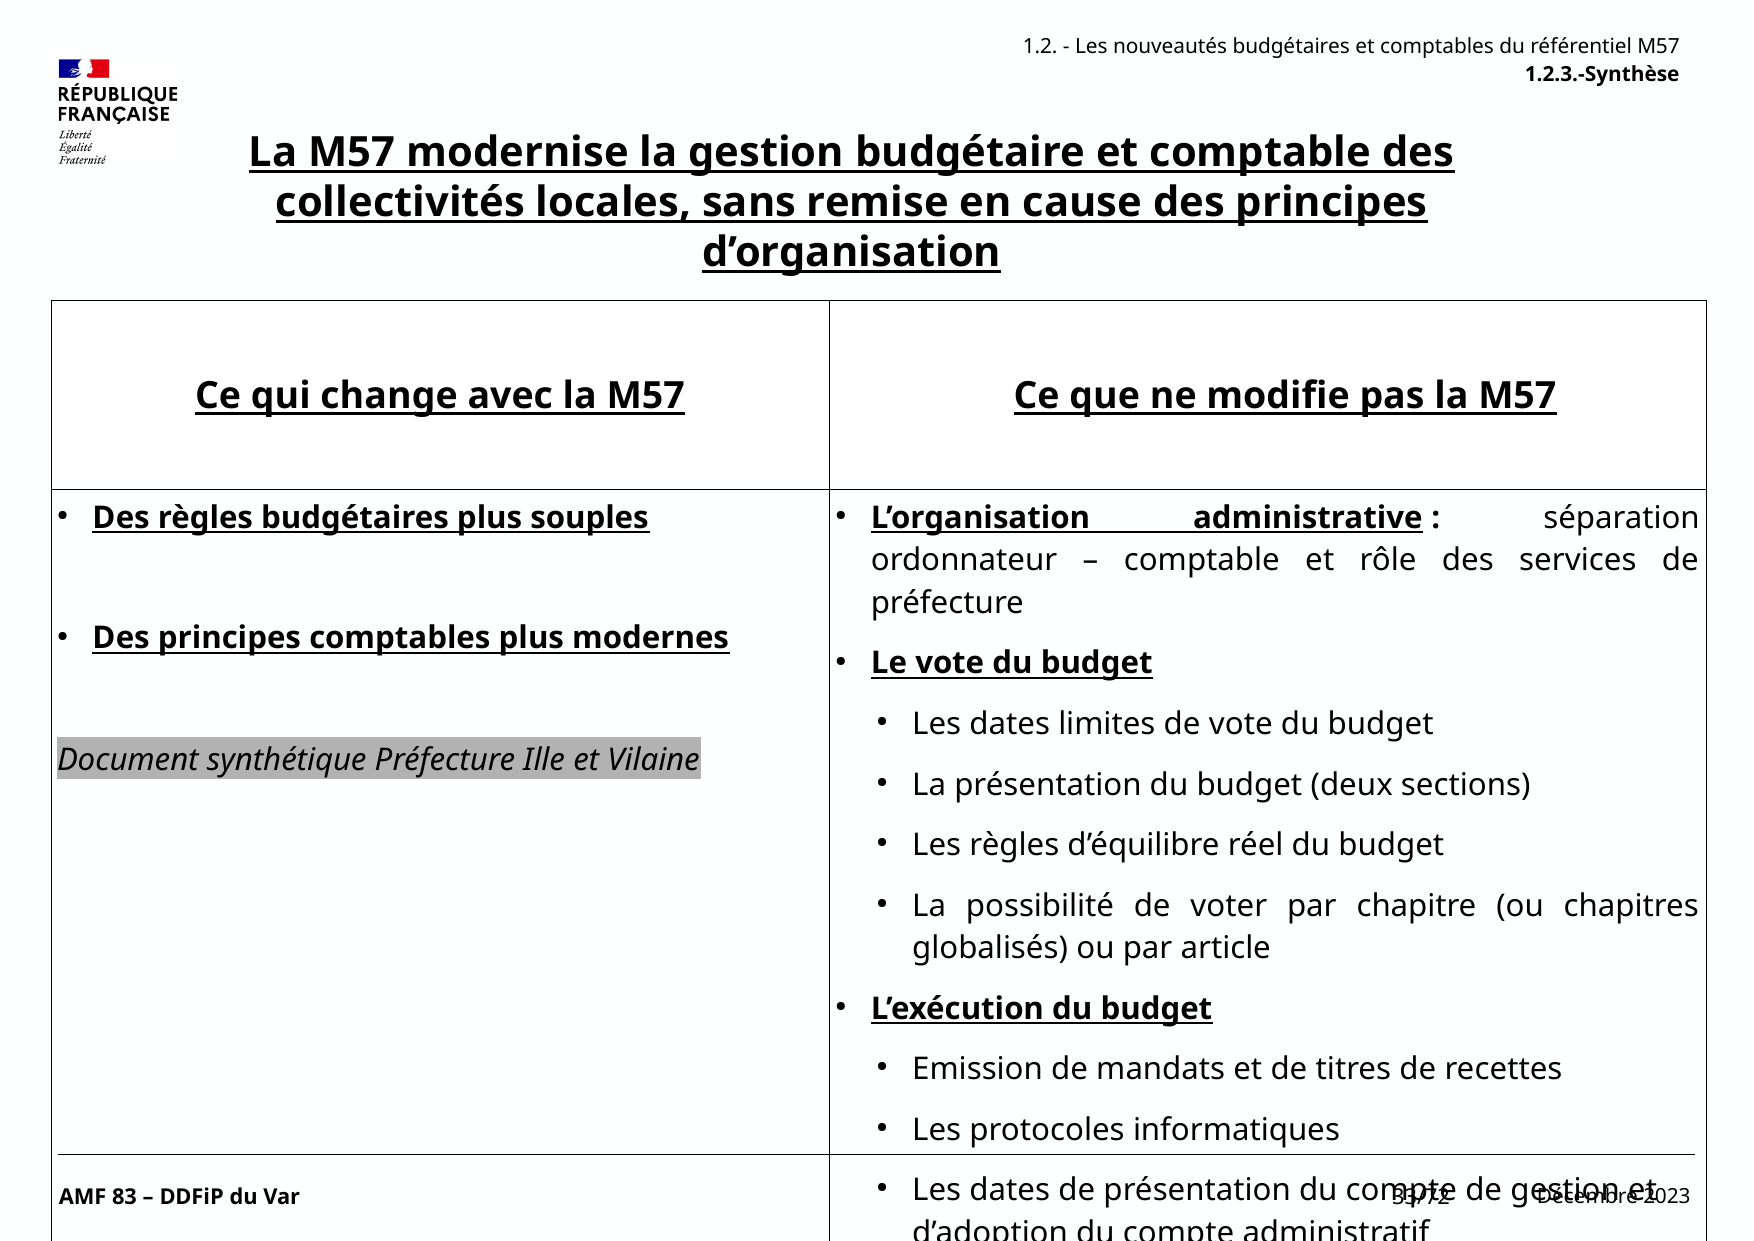

1.2. - Les nouveautés budgétaires et comptables du référentiel M57
1.2.3.-Synthèse
La M57 modernise la gestion budgétaire et comptable des collectivités locales, sans remise en cause des principes d’organisation
| Ce qui change avec la M57 | Ce que ne modifie pas la M57 |
| --- | --- |
| Des règles budgétaires plus souples Des principes comptables plus modernes Document synthétique Préfecture Ille et Vilaine | L’organisation administrative : séparation ordonnateur – comptable et rôle des services de préfecture Le vote du budget Les dates limites de vote du budget La présentation du budget (deux sections) Les règles d’équilibre réel du budget La possibilité de voter par chapitre (ou chapitres globalisés) ou par article L’exécution du budget Emission de mandats et de titres de recettes Les protocoles informatiques Les dates de présentation du compte de gestion et d’adoption du compte administratif |